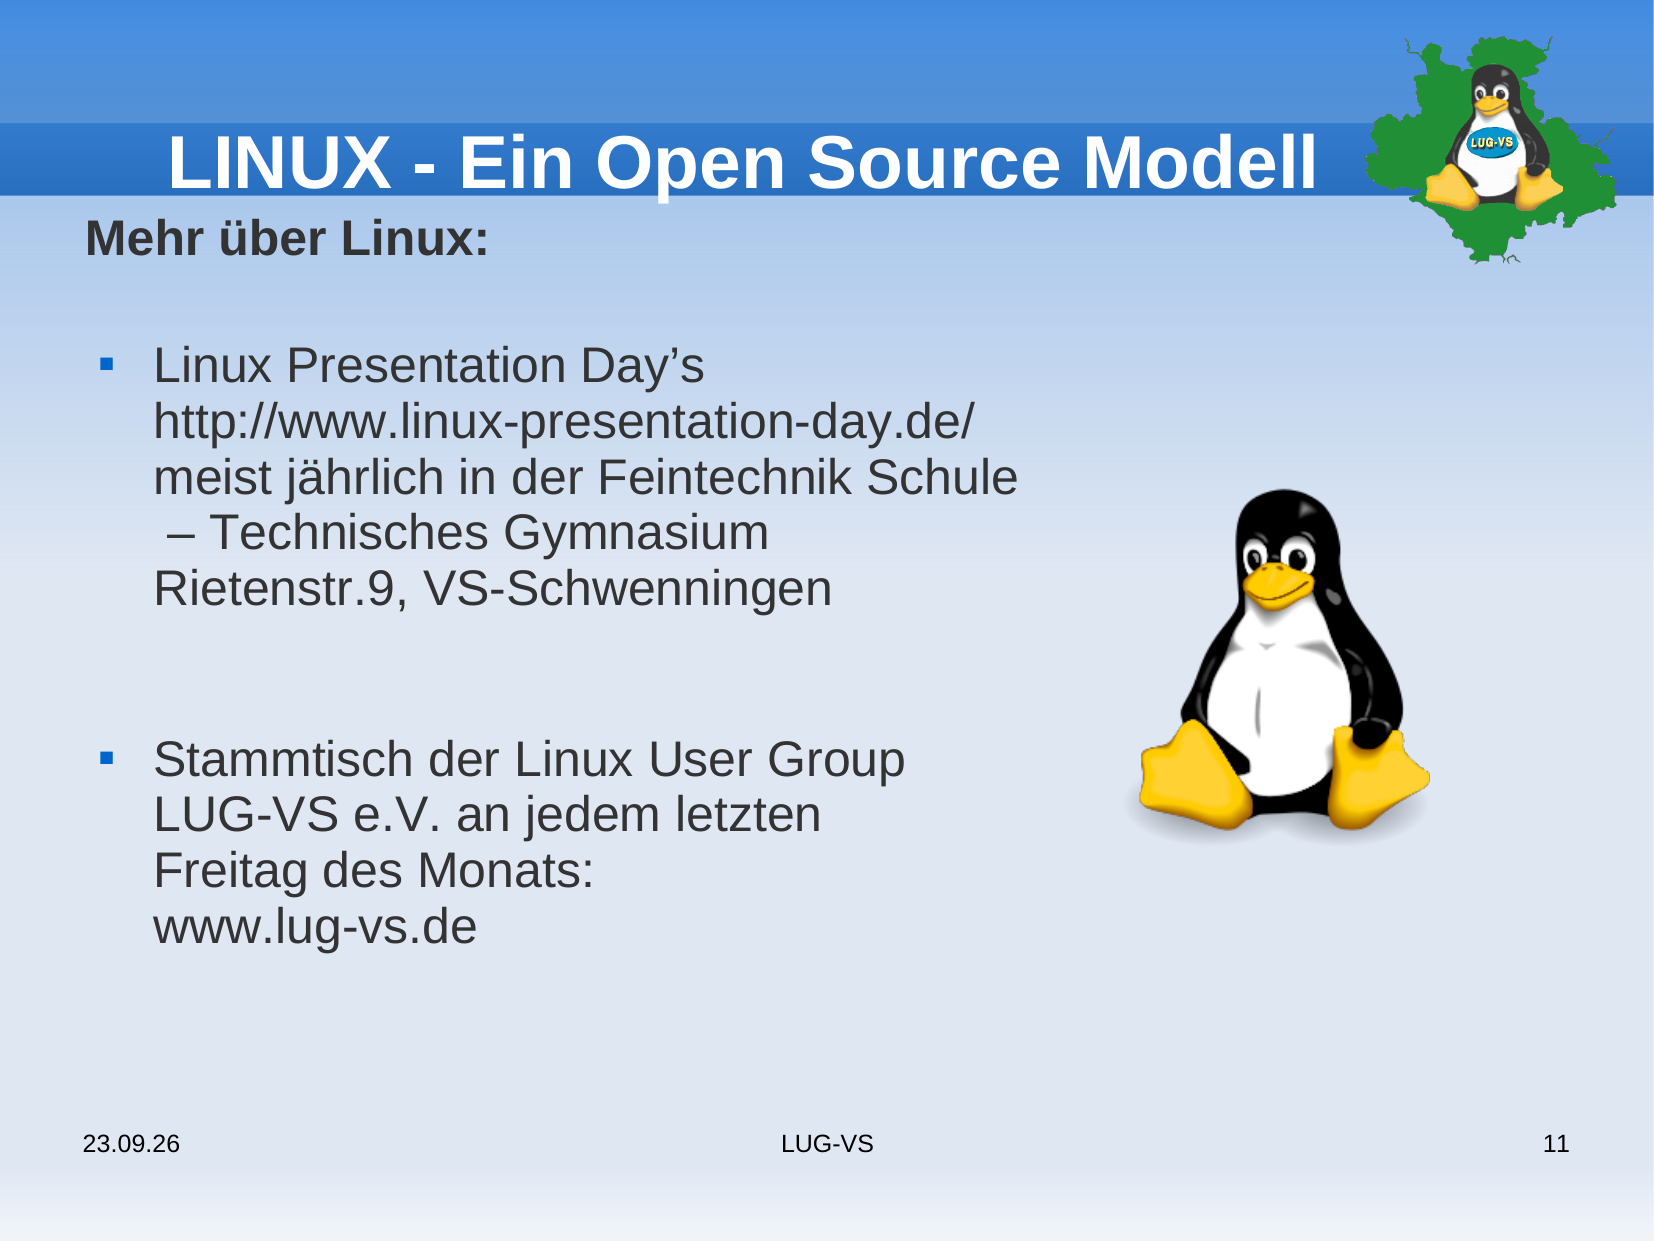

# LINUX - Ein Open Source Modell
Mehr über Linux:
Linux Presentation Day’s
http://www.linux-presentation-day.de/
meist jährlich in der Feintechnik Schule
 – Technisches Gymnasium
Rietenstr.9, VS-Schwenningen
Stammtisch der Linux User Group
LUG-VS e.V. an jedem letzten
Freitag des Monats:
www.lug-vs.de
LUG-VS
11